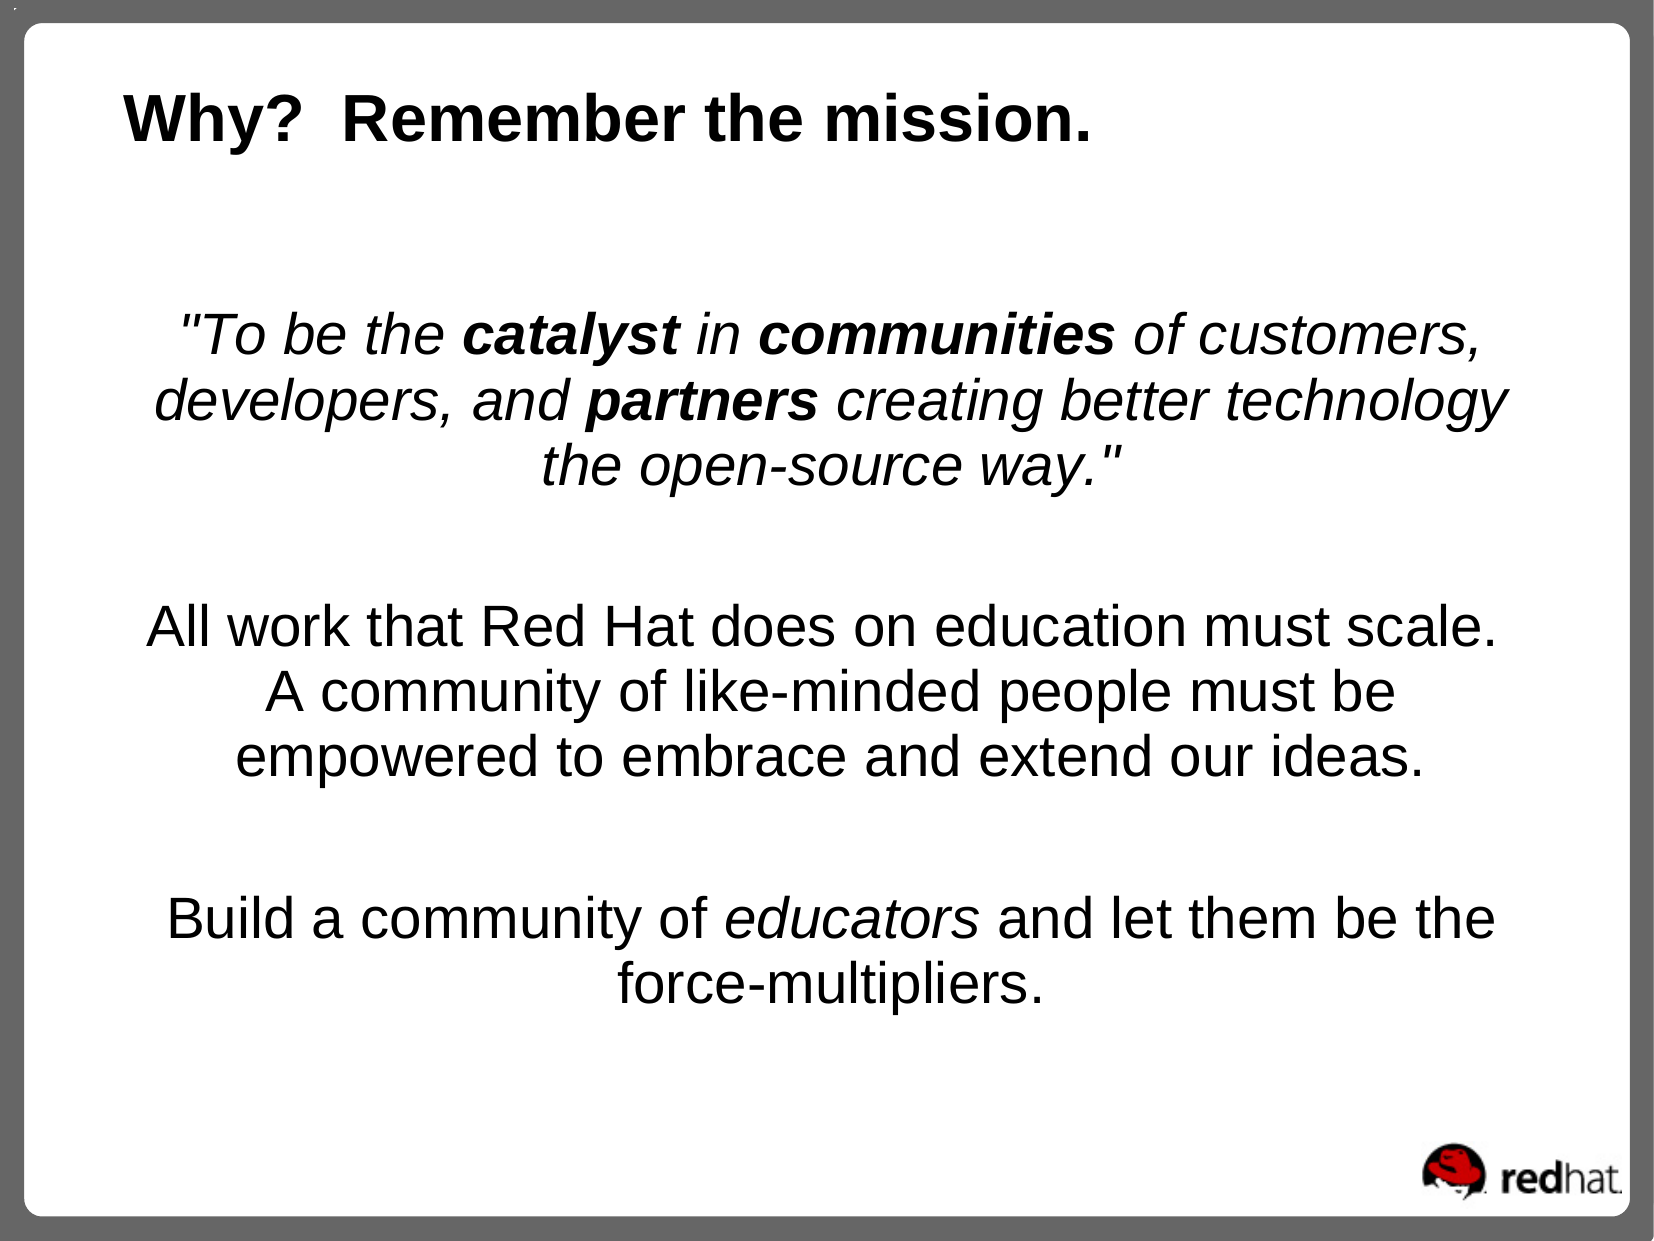

# Why? Remember the mission.
"To be the catalyst in communities of customers, developers, and partners creating better technology the open-source way."
All work that Red Hat does on education must scale. A community of like-minded people must be empowered to embrace and extend our ideas.
Build a community of educators and let them be the force-multipliers.